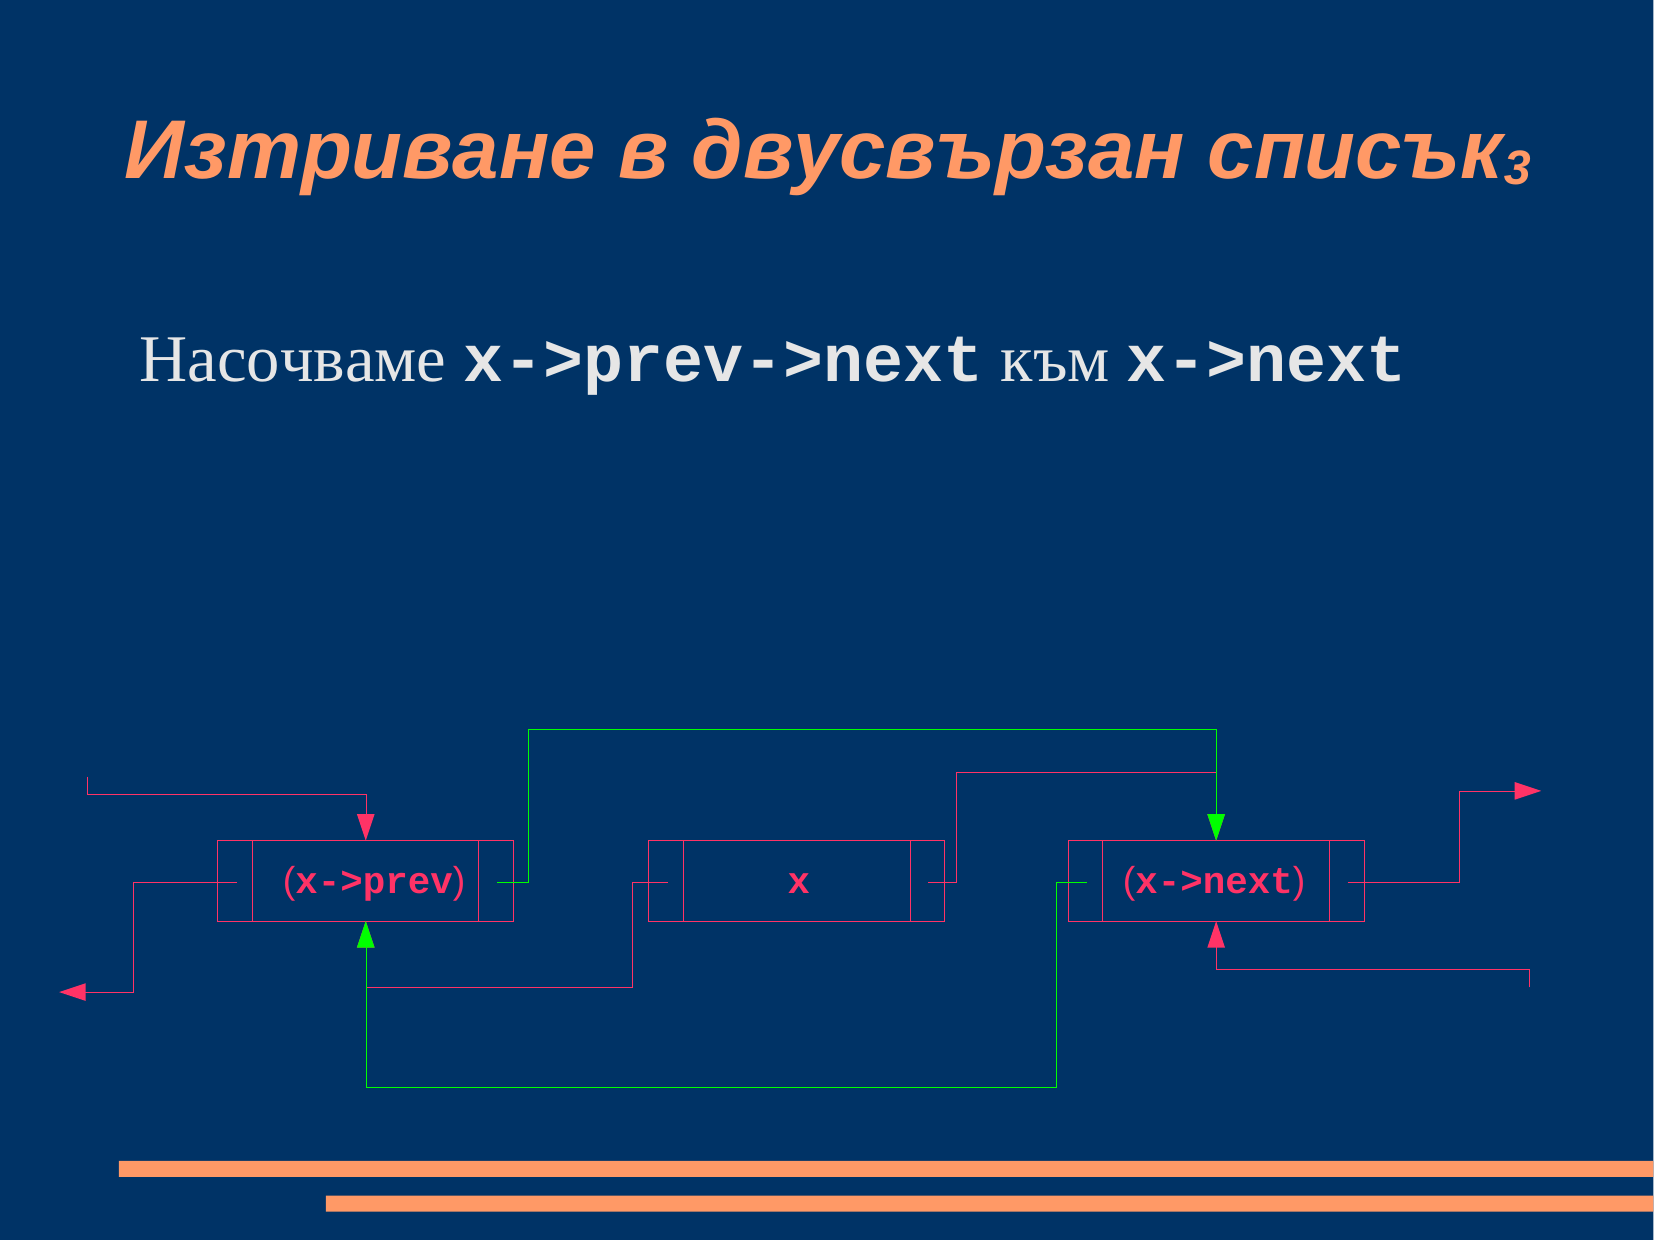

# Изтриване в двусвързан списък3
Насочваме x->prev->next към x->next
 (x->prev)
 x
 (x->next)